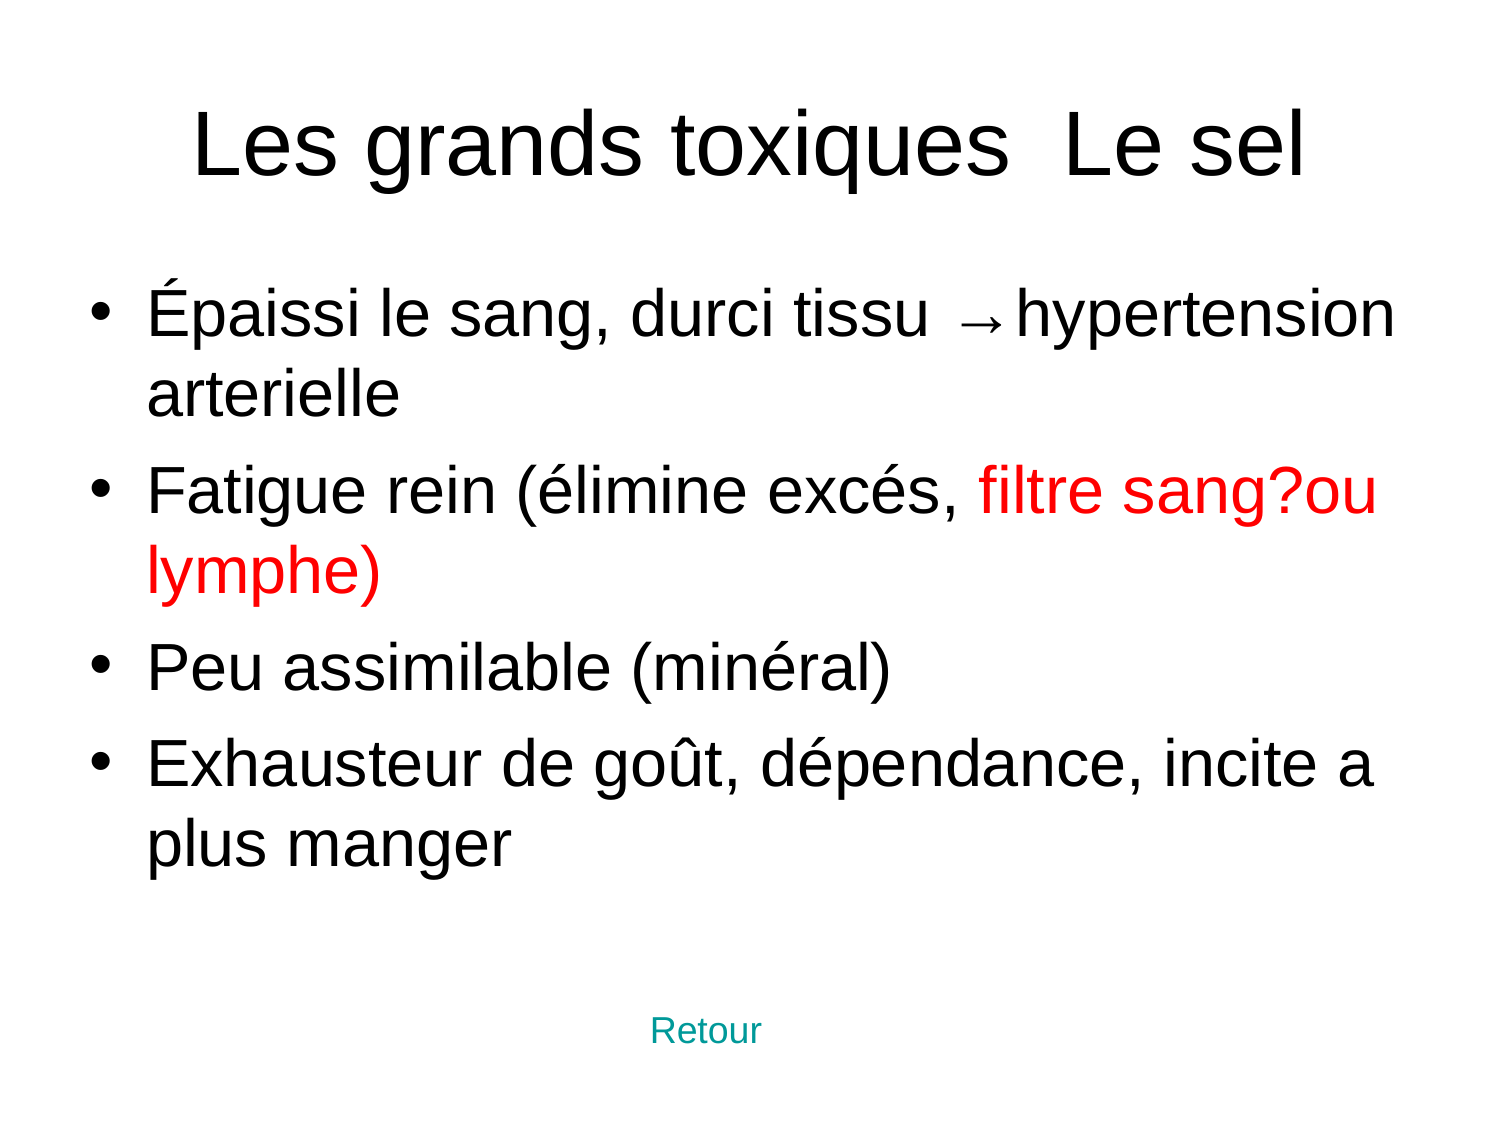

# Les grands toxiques Le sel
Épaissi le sang, durci tissu →hypertension arterielle
Fatigue rein (élimine excés, filtre sang?ou lymphe)
Peu assimilable (minéral)
Exhausteur de goût, dépendance, incite a plus manger
Retour